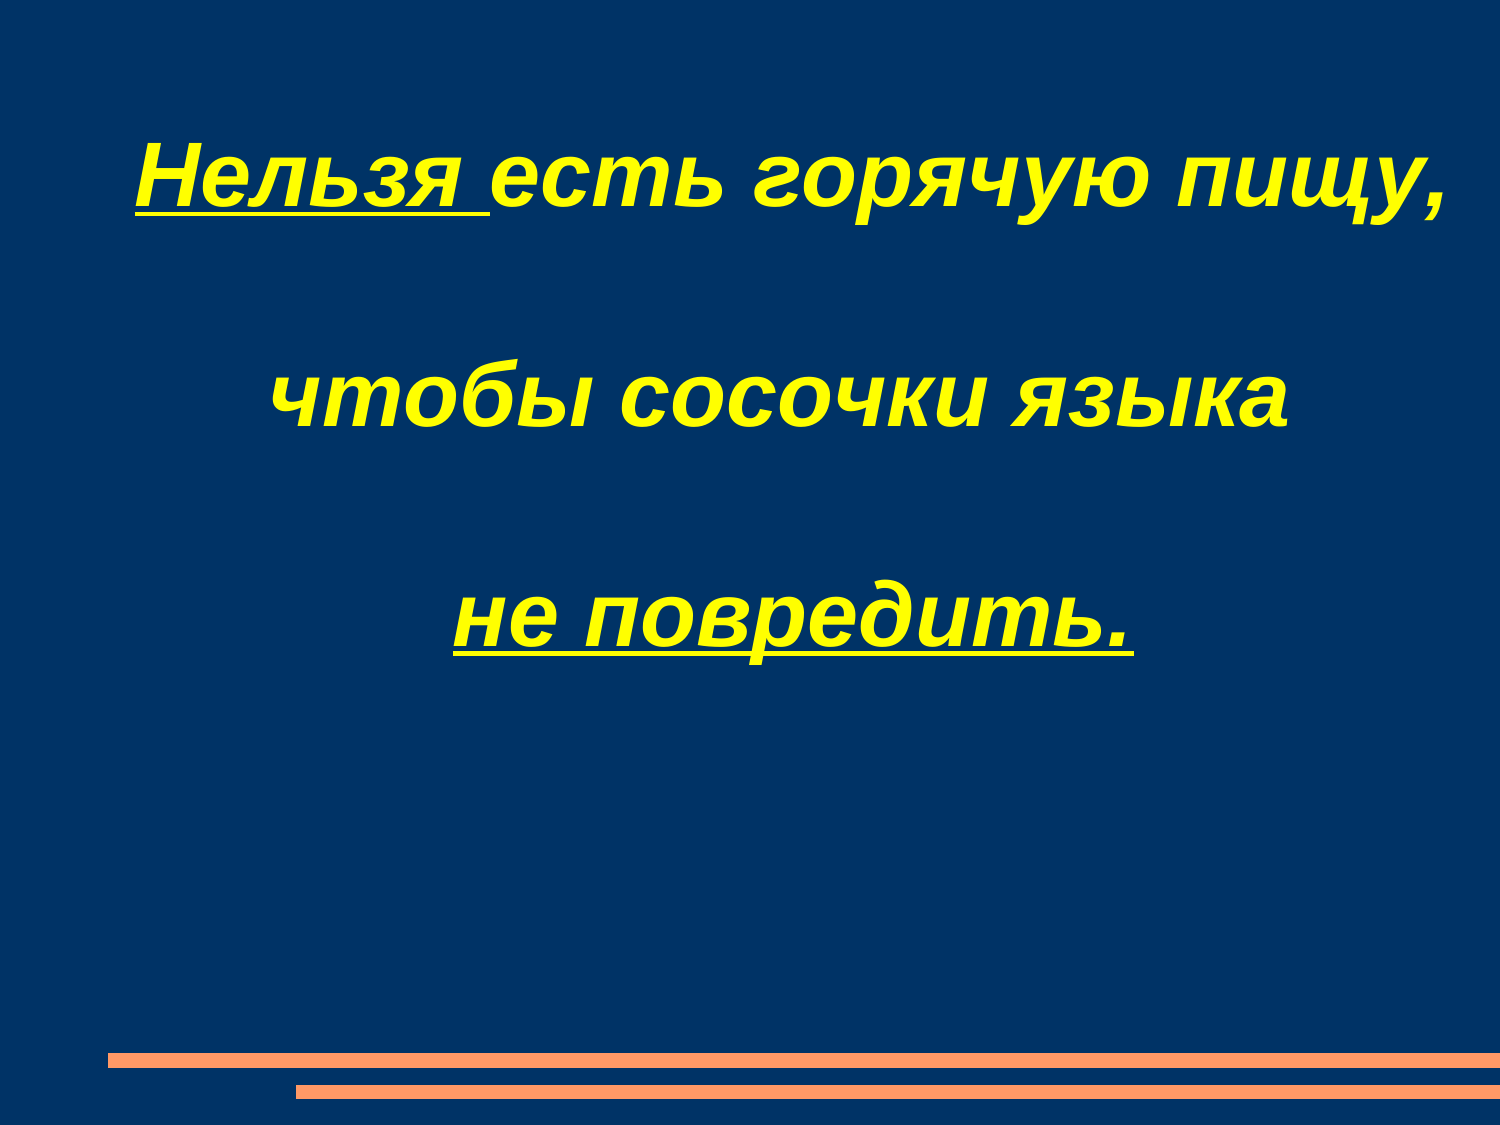

# Нельзя есть горячую пищу, чтобы сосочки языка не повредить.